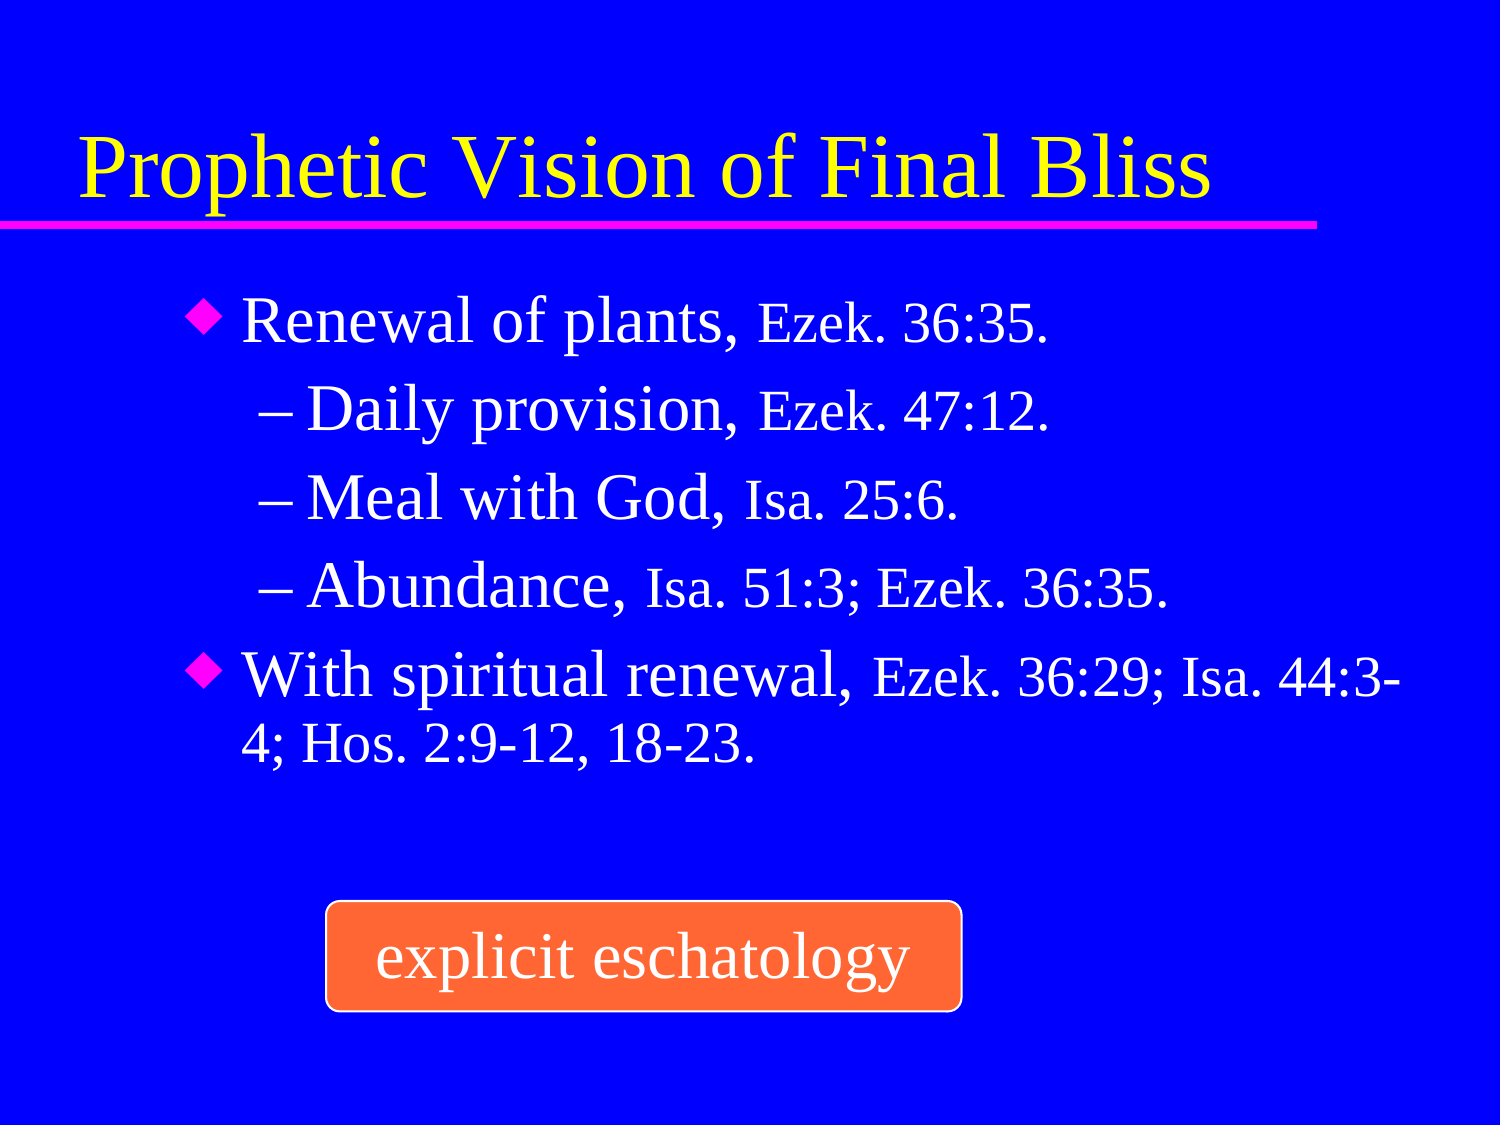

# Prophetic Vision of Final Bliss
Renewal of plants, Ezek. 36:35.
Daily provision, Ezek. 47:12.
Meal with God, Isa. 25:6.
Abundance, Isa. 51:3; Ezek. 36:35.
With spiritual renewal, Ezek. 36:29; Isa. 44:3-4; Hos. 2:9-12, 18-23.
explicit eschatology